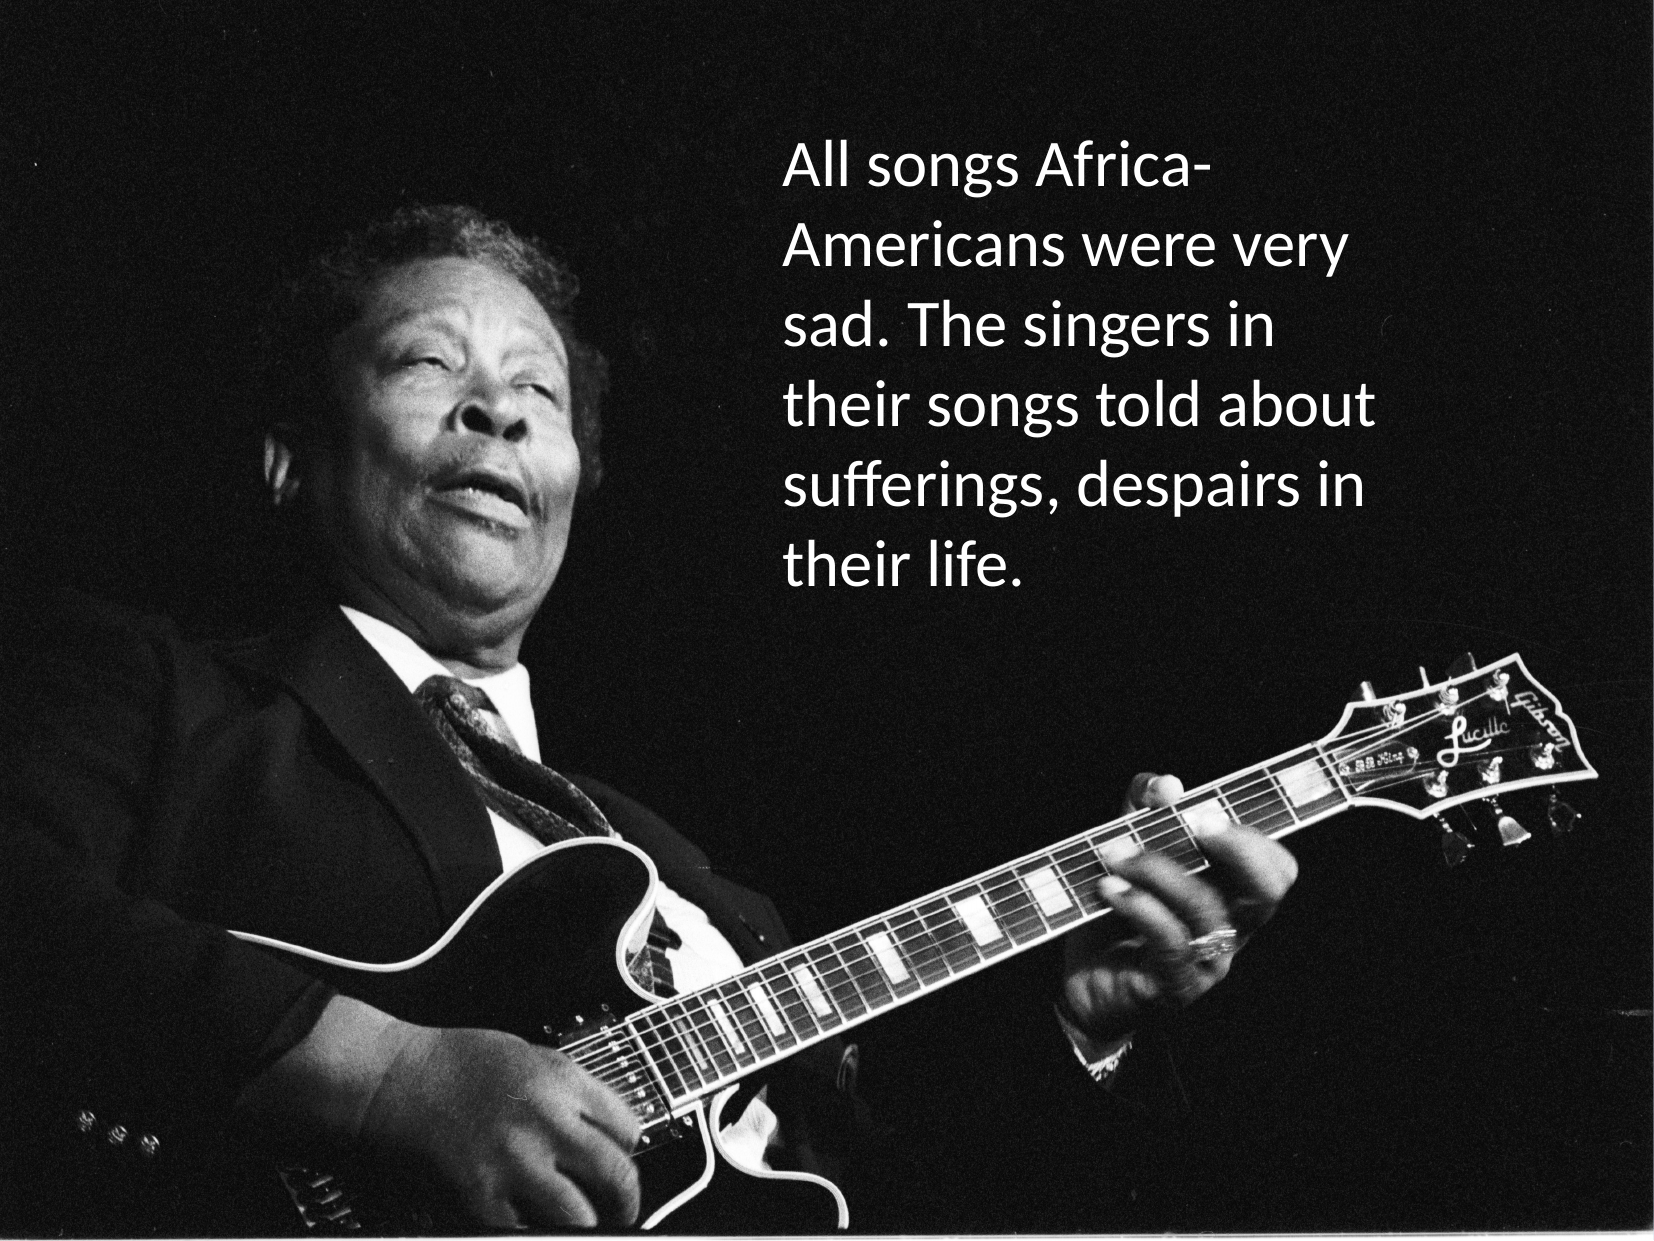

All songs Africa-Americans were very sad. The singers in their songs told about sufferings, despairs in their life.